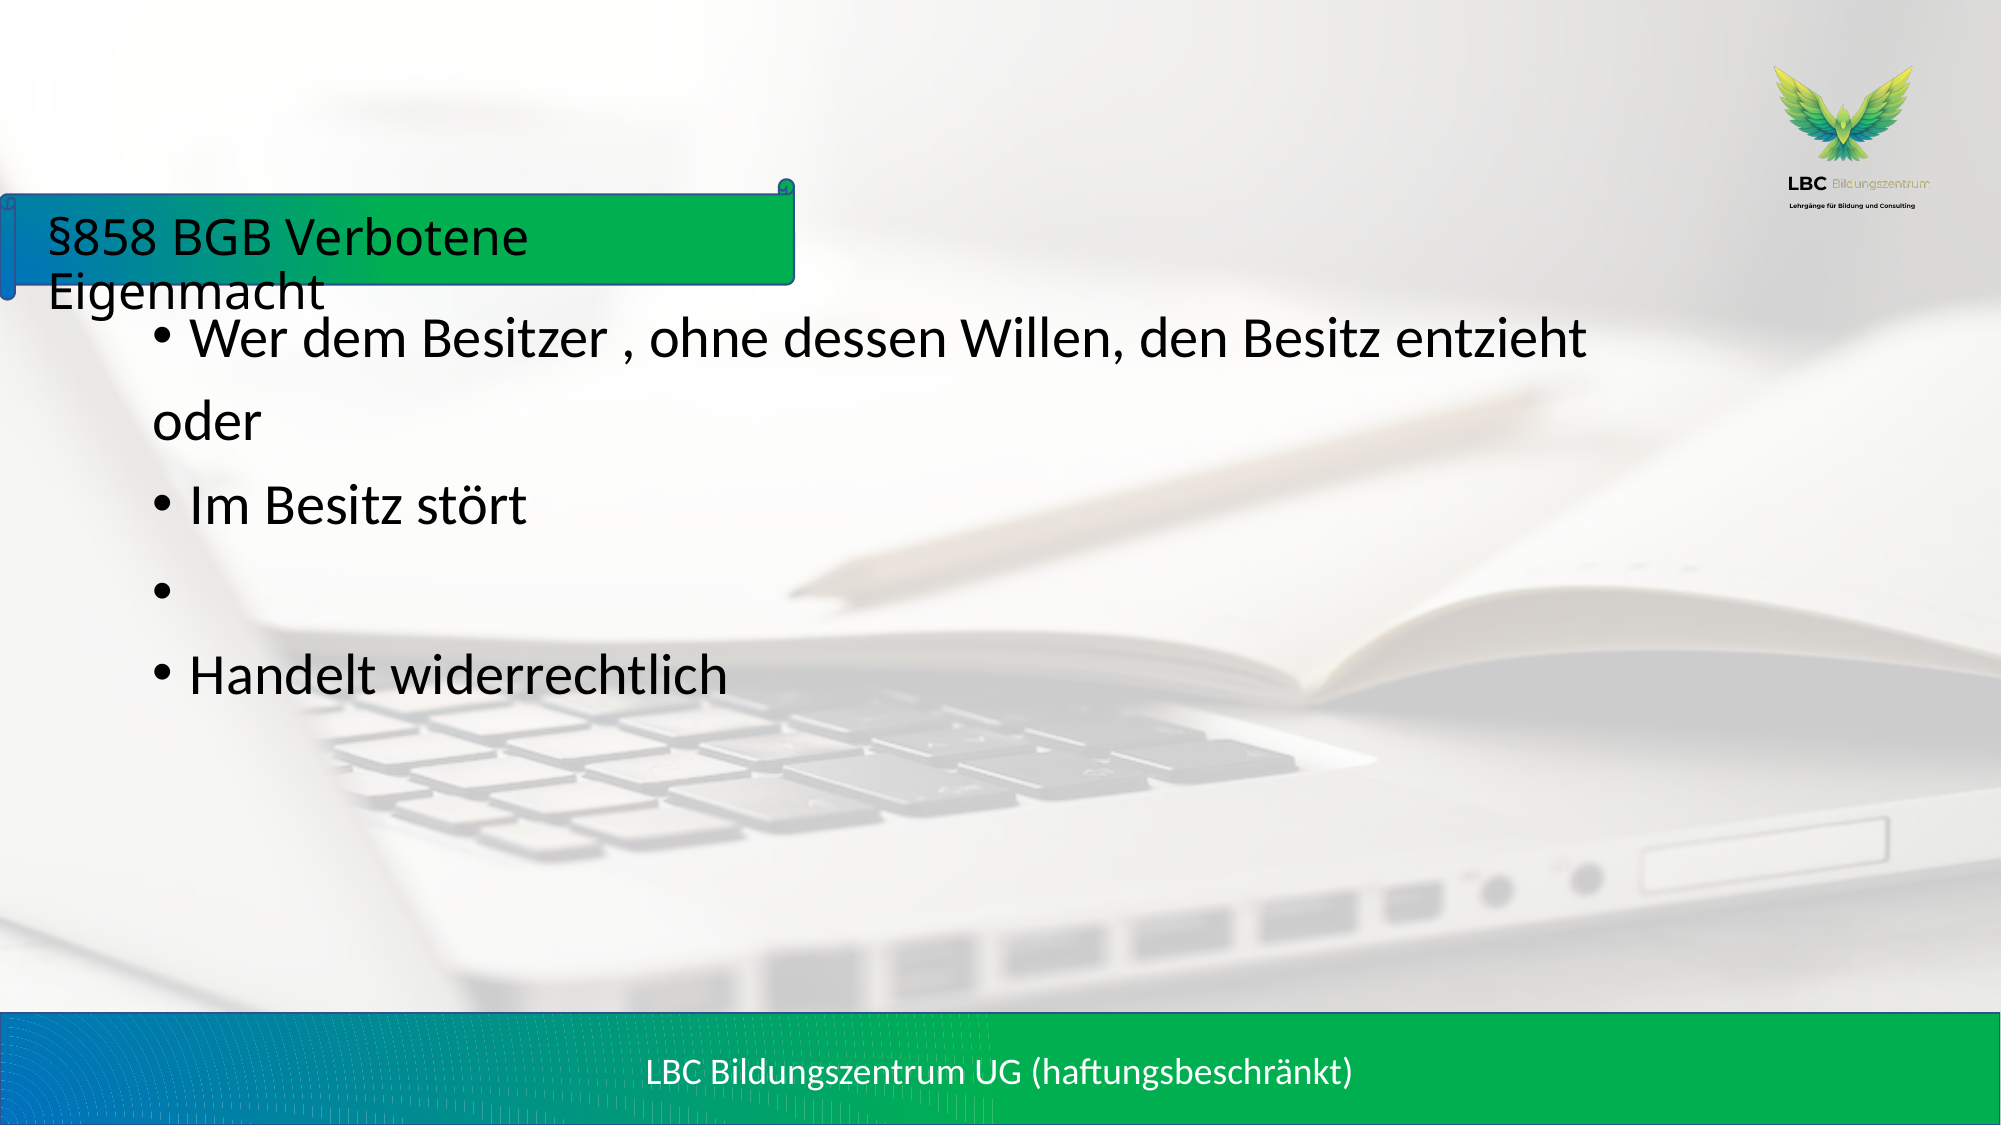

# §858 BGB Verbotene Eigenmacht
Wer dem Besitzer , ohne dessen Willen, den Besitz entzieht
oder
Im Besitz stört
Handelt widerrechtlich